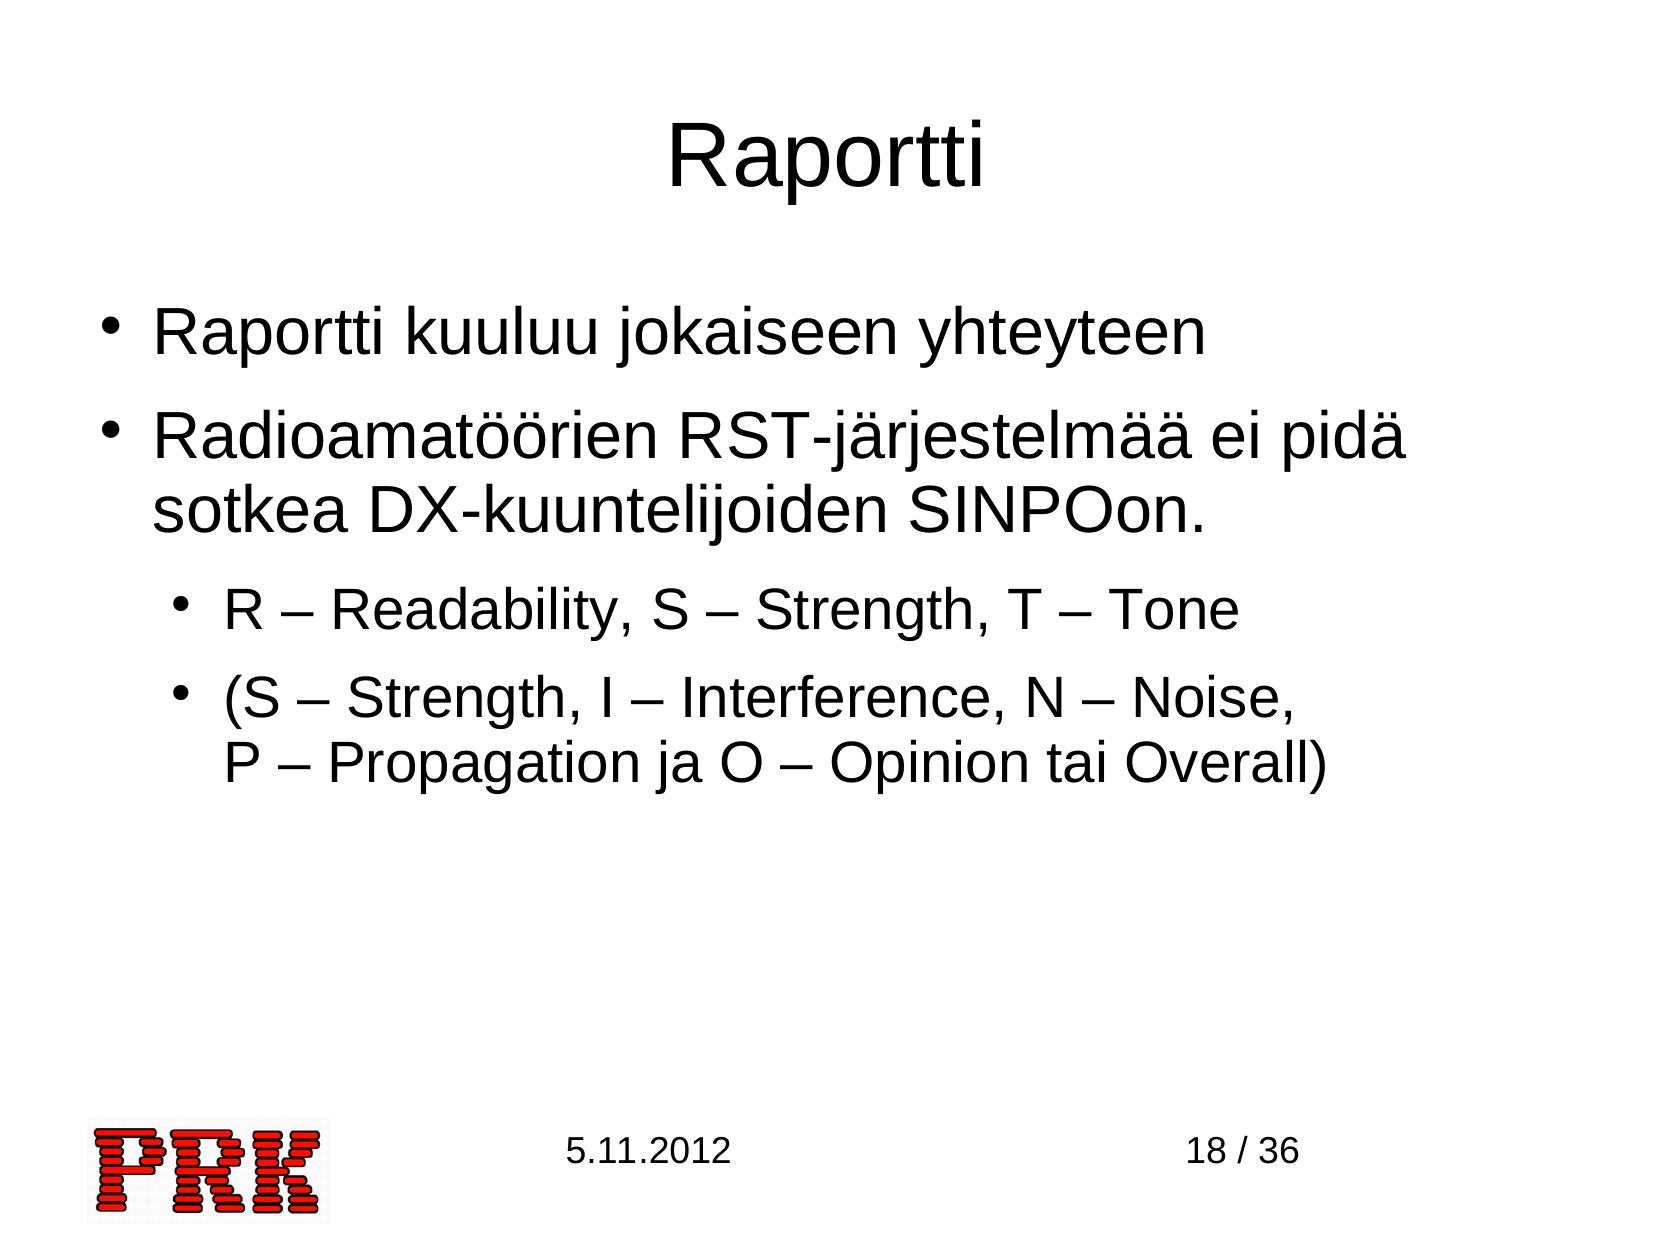

# Raportti
Raportti kuuluu jokaiseen yhteyteen
Radioamatöörien RST-järjestelmää ei pidä sotkea DX-kuuntelijoiden SINPOon.
R – Readability, S – Strength, T – Tone
(S – Strength, I – Interference, N – Noise,
P – Propagation ja O – Opinion tai Overall)
18